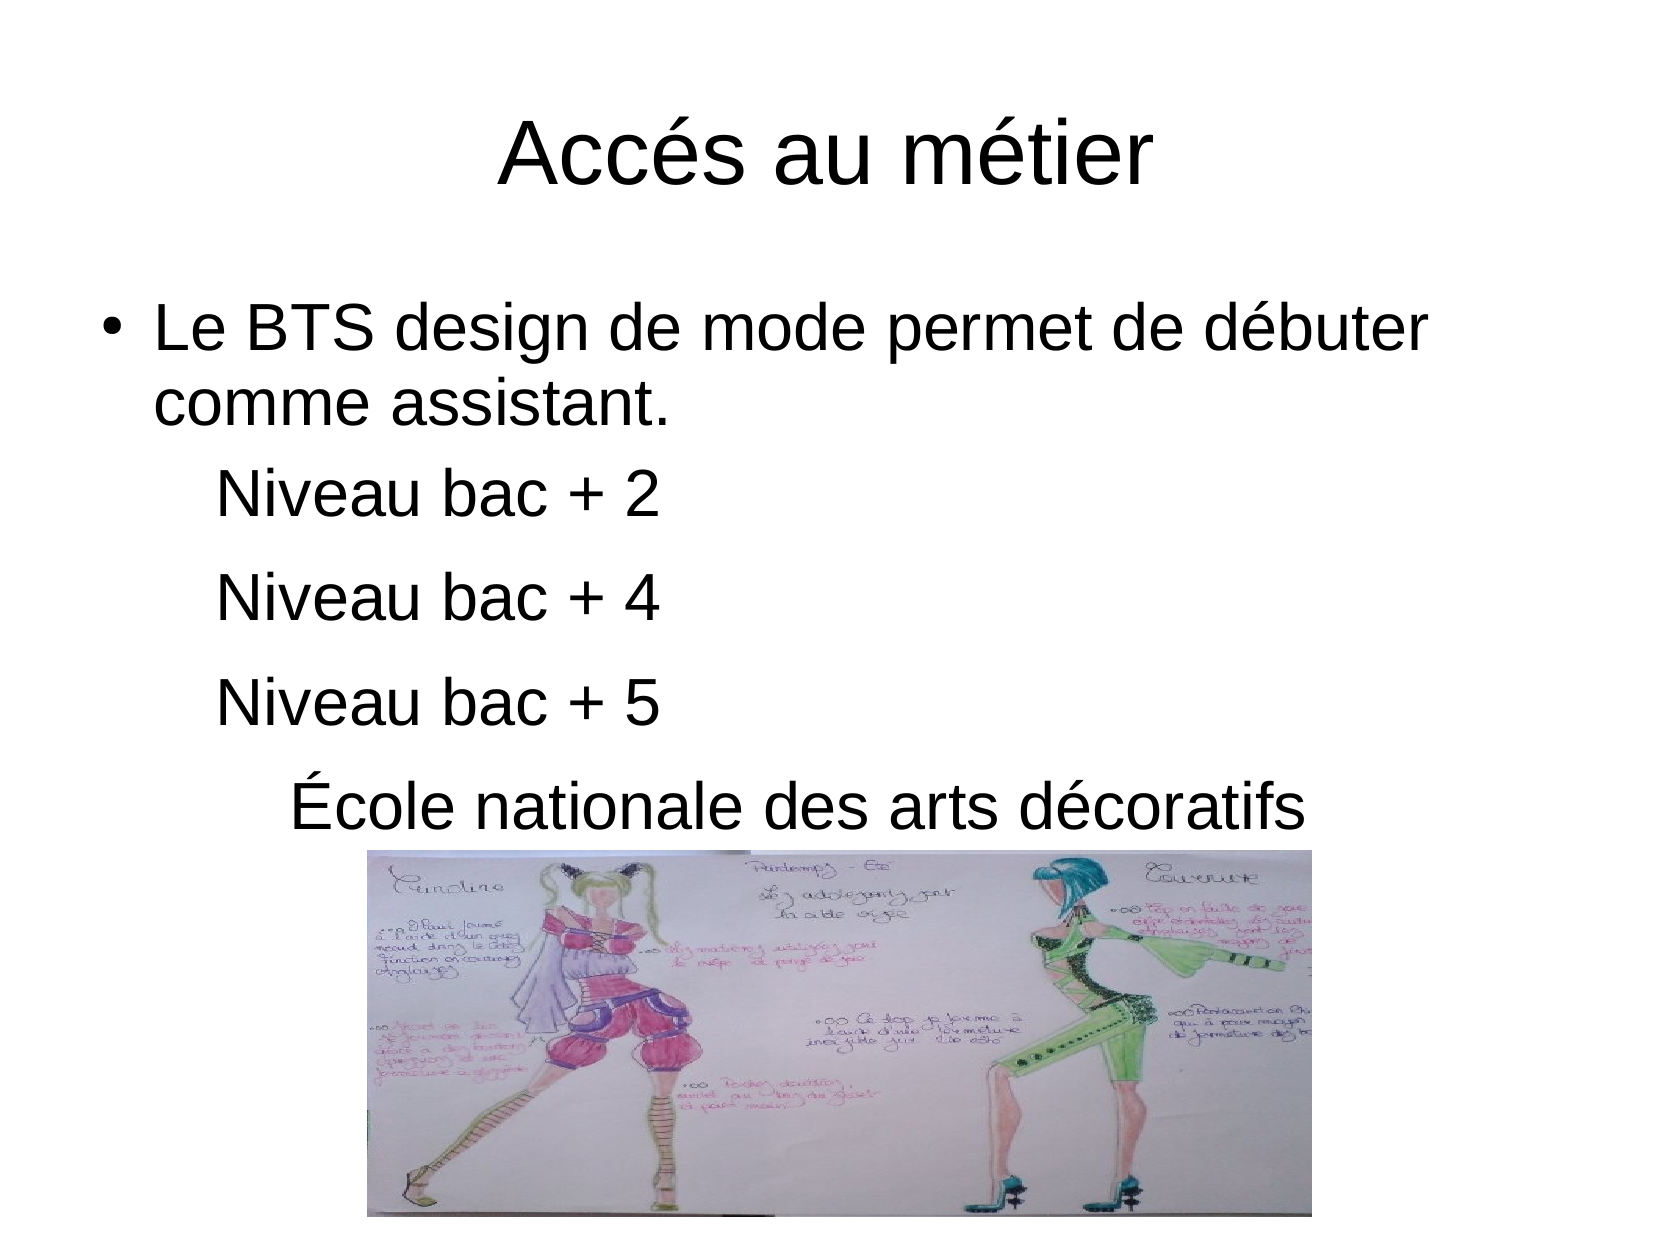

# Accés au métier
Le BTS design de mode permet de débuter comme assistant.
Niveau bac + 2
Niveau bac + 4
Niveau bac + 5
 École nationale des arts décoratifs